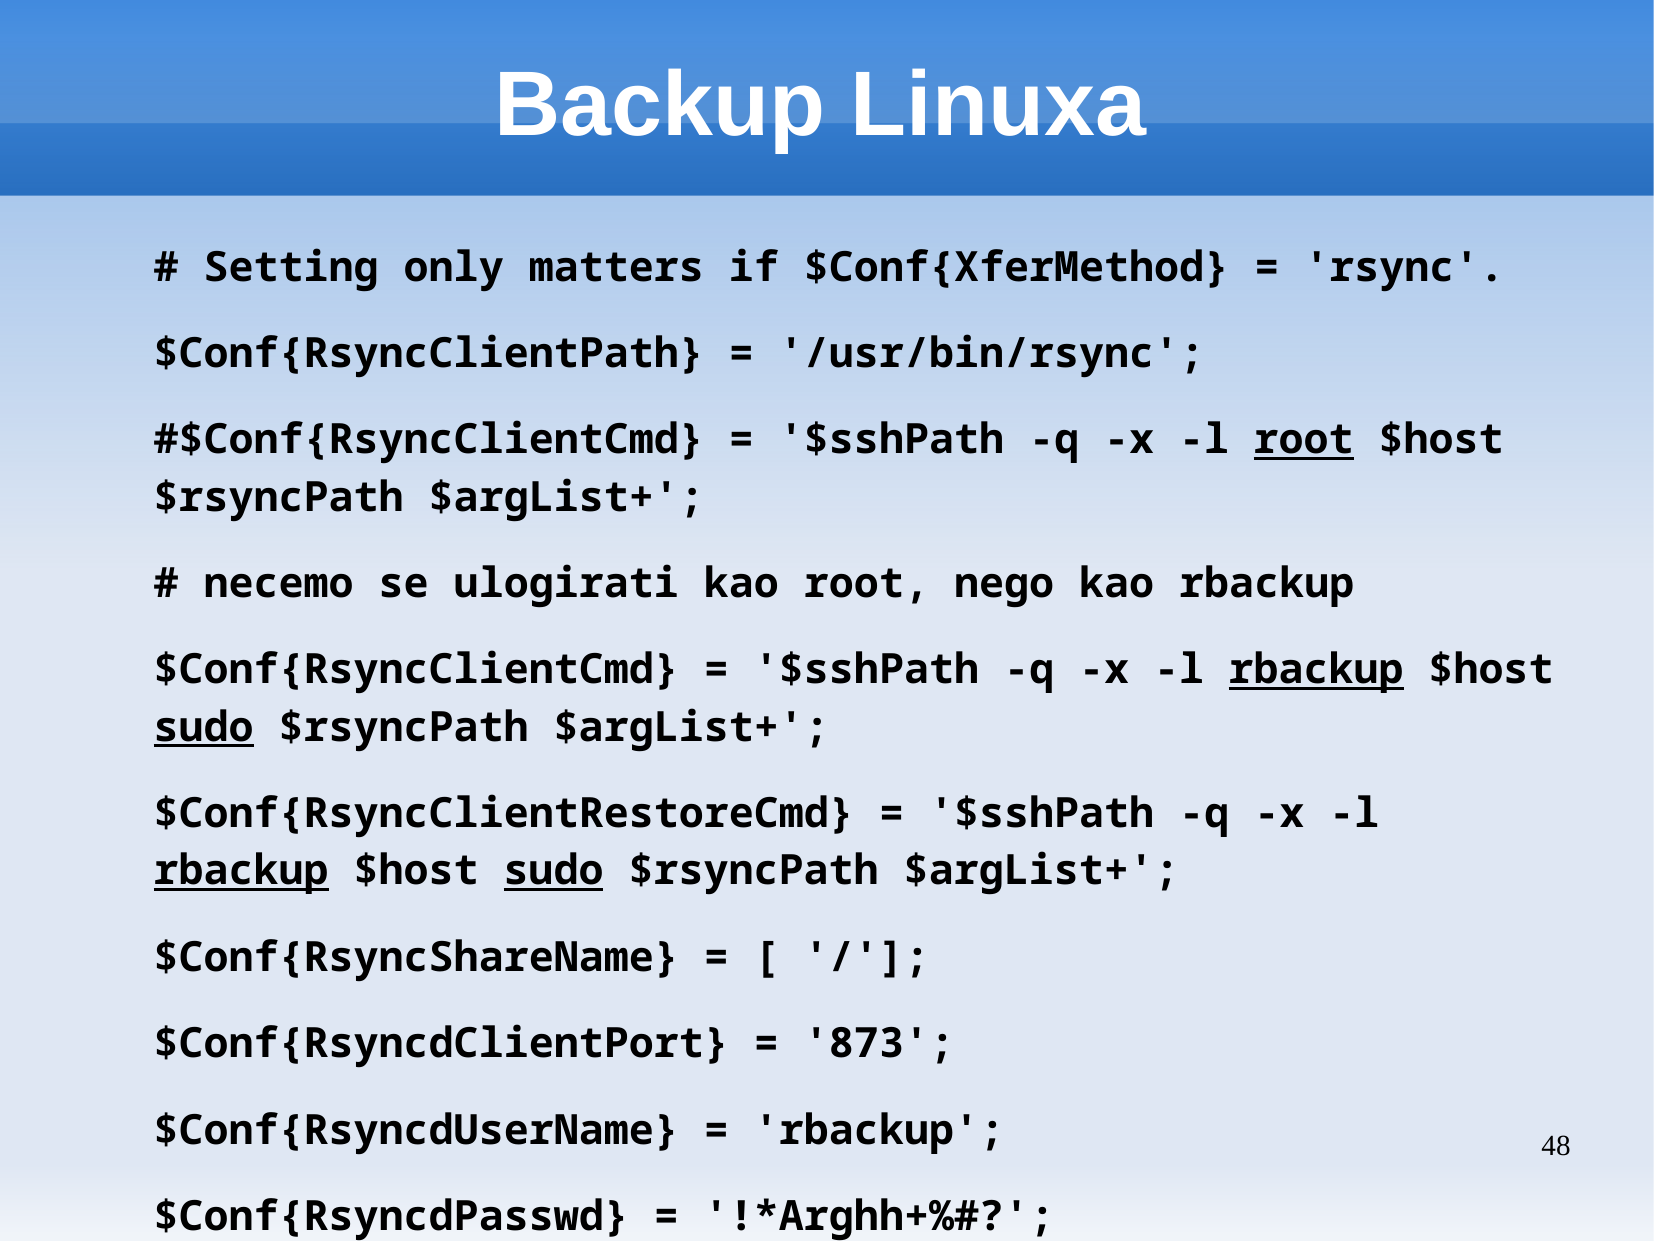

# Backup Linuxa
# Setting only matters if $Conf{XferMethod} = 'rsync'.
$Conf{RsyncClientPath} = '/usr/bin/rsync';
#$Conf{RsyncClientCmd} = '$sshPath -q -x -l root $host $rsyncPath $argList+';
# necemo se ulogirati kao root, nego kao rbackup
$Conf{RsyncClientCmd} = '$sshPath -q -x -l rbackup $host sudo $rsyncPath $argList+';
$Conf{RsyncClientRestoreCmd} = '$sshPath -q -x -l rbackup $host sudo $rsyncPath $argList+';
$Conf{RsyncShareName} = [ '/'];
$Conf{RsyncdClientPort} = '873';
$Conf{RsyncdUserName} = 'rbackup';
$Conf{RsyncdPasswd} = '!*Arghh+%#?';
48